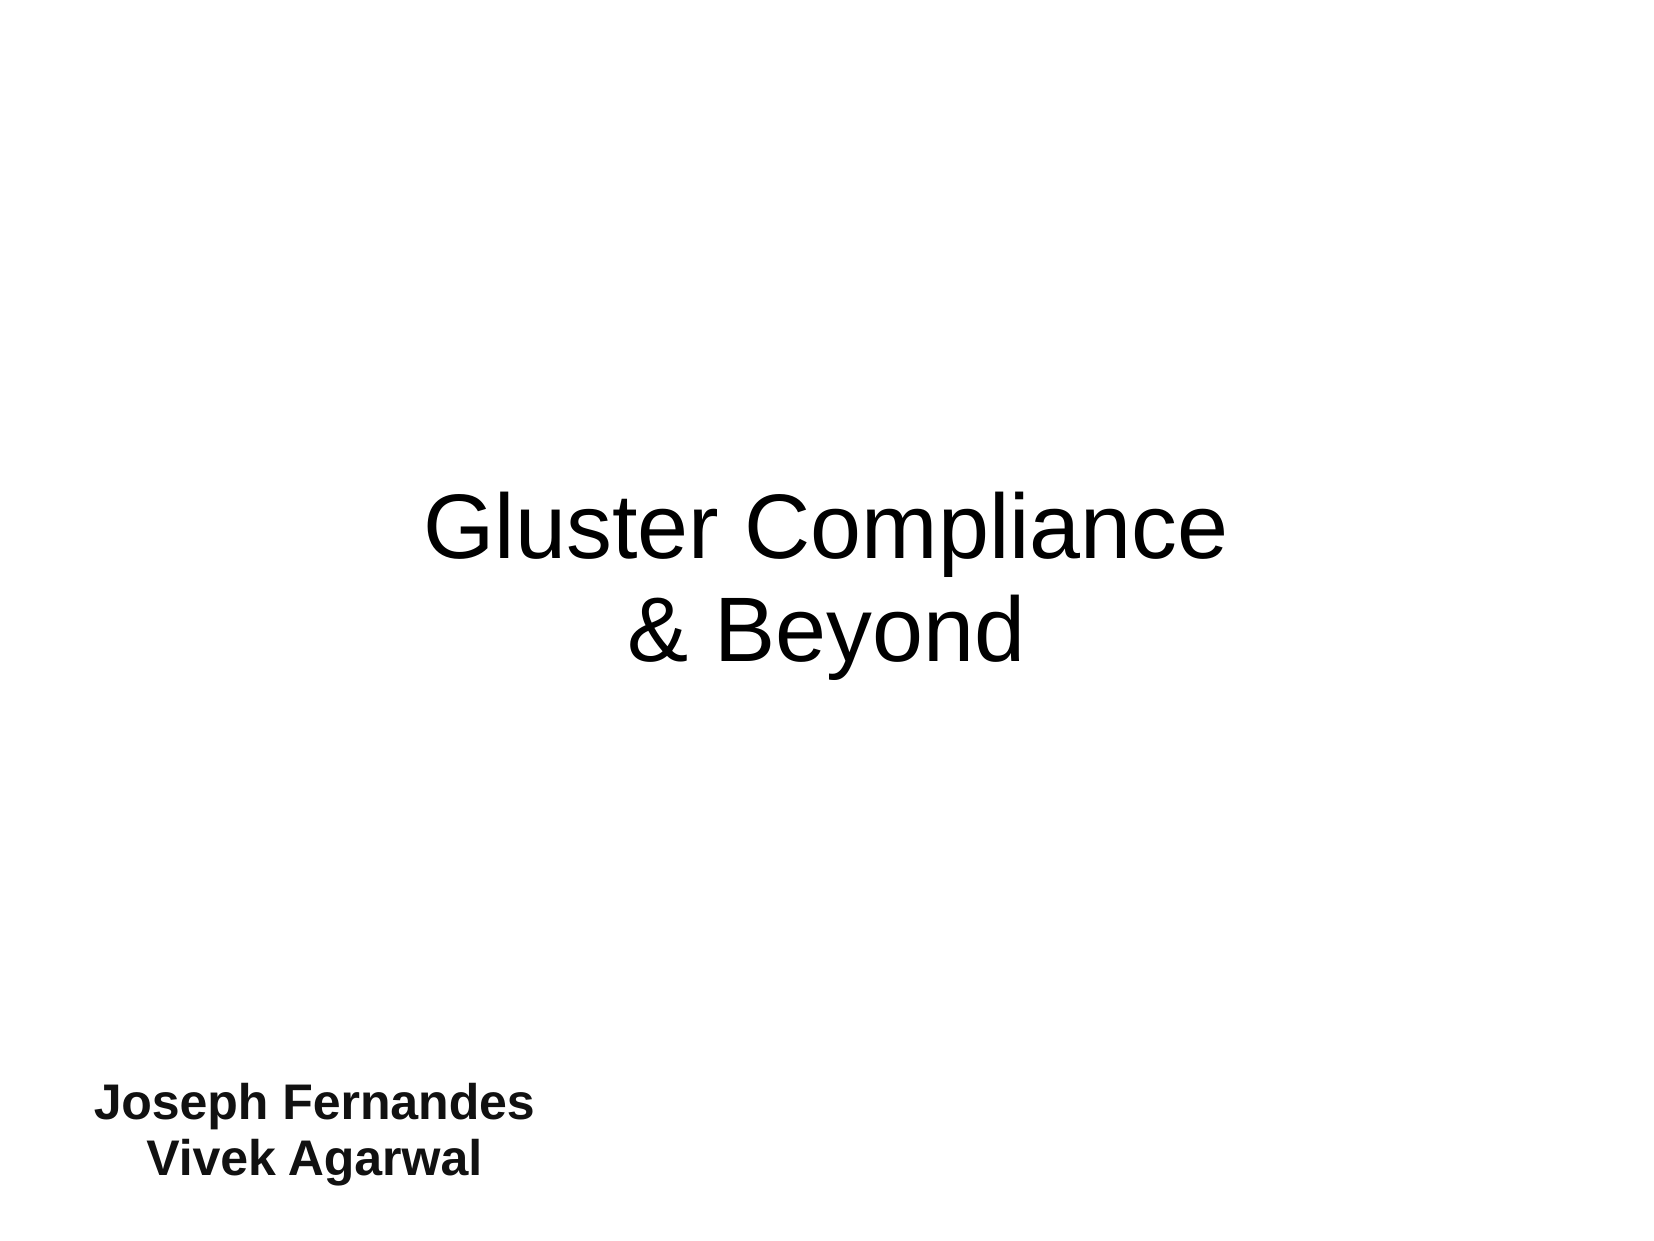

# Gluster Compliance & Beyond
Joseph Fernandes
Vivek Agarwal